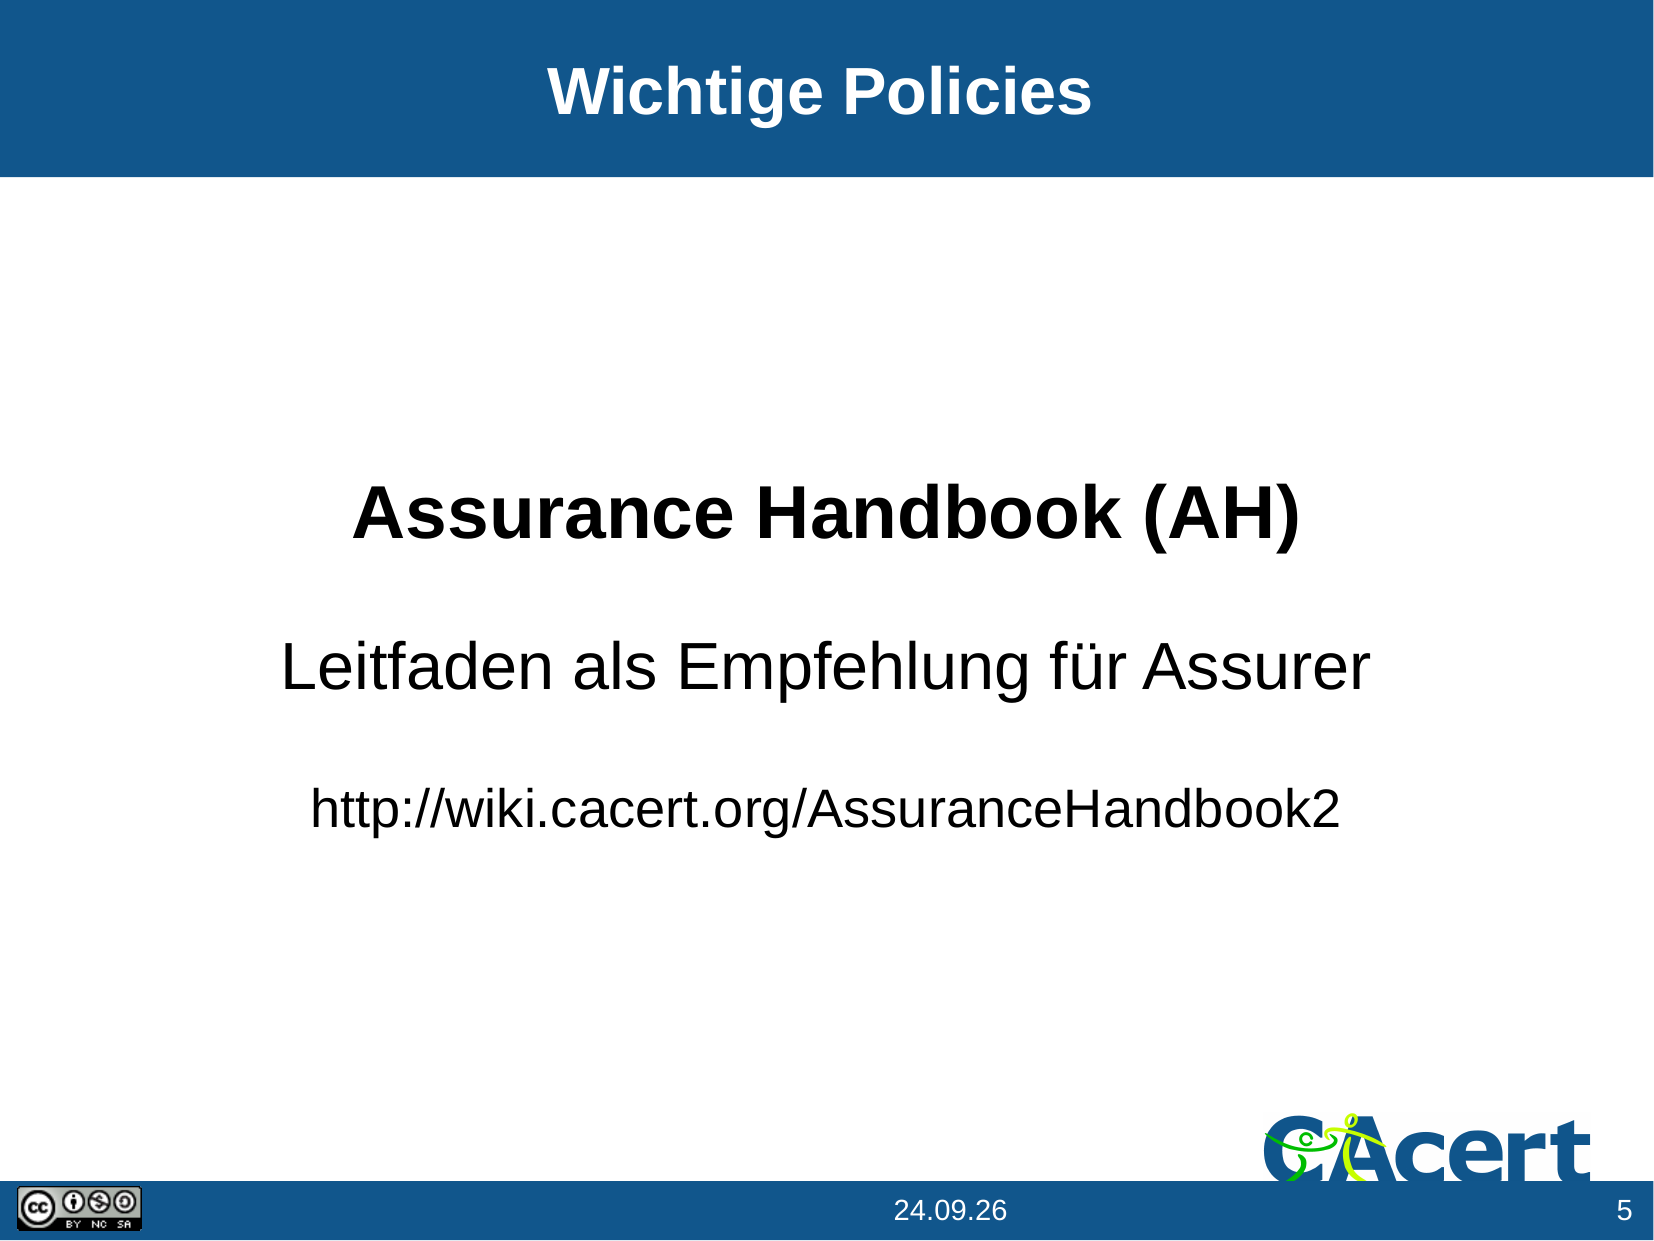

# Wichtige Policies
Assurance Handbook (AH)
Leitfaden als Empfehlung für Assurer
http://wiki.cacert.org/AssuranceHandbook2